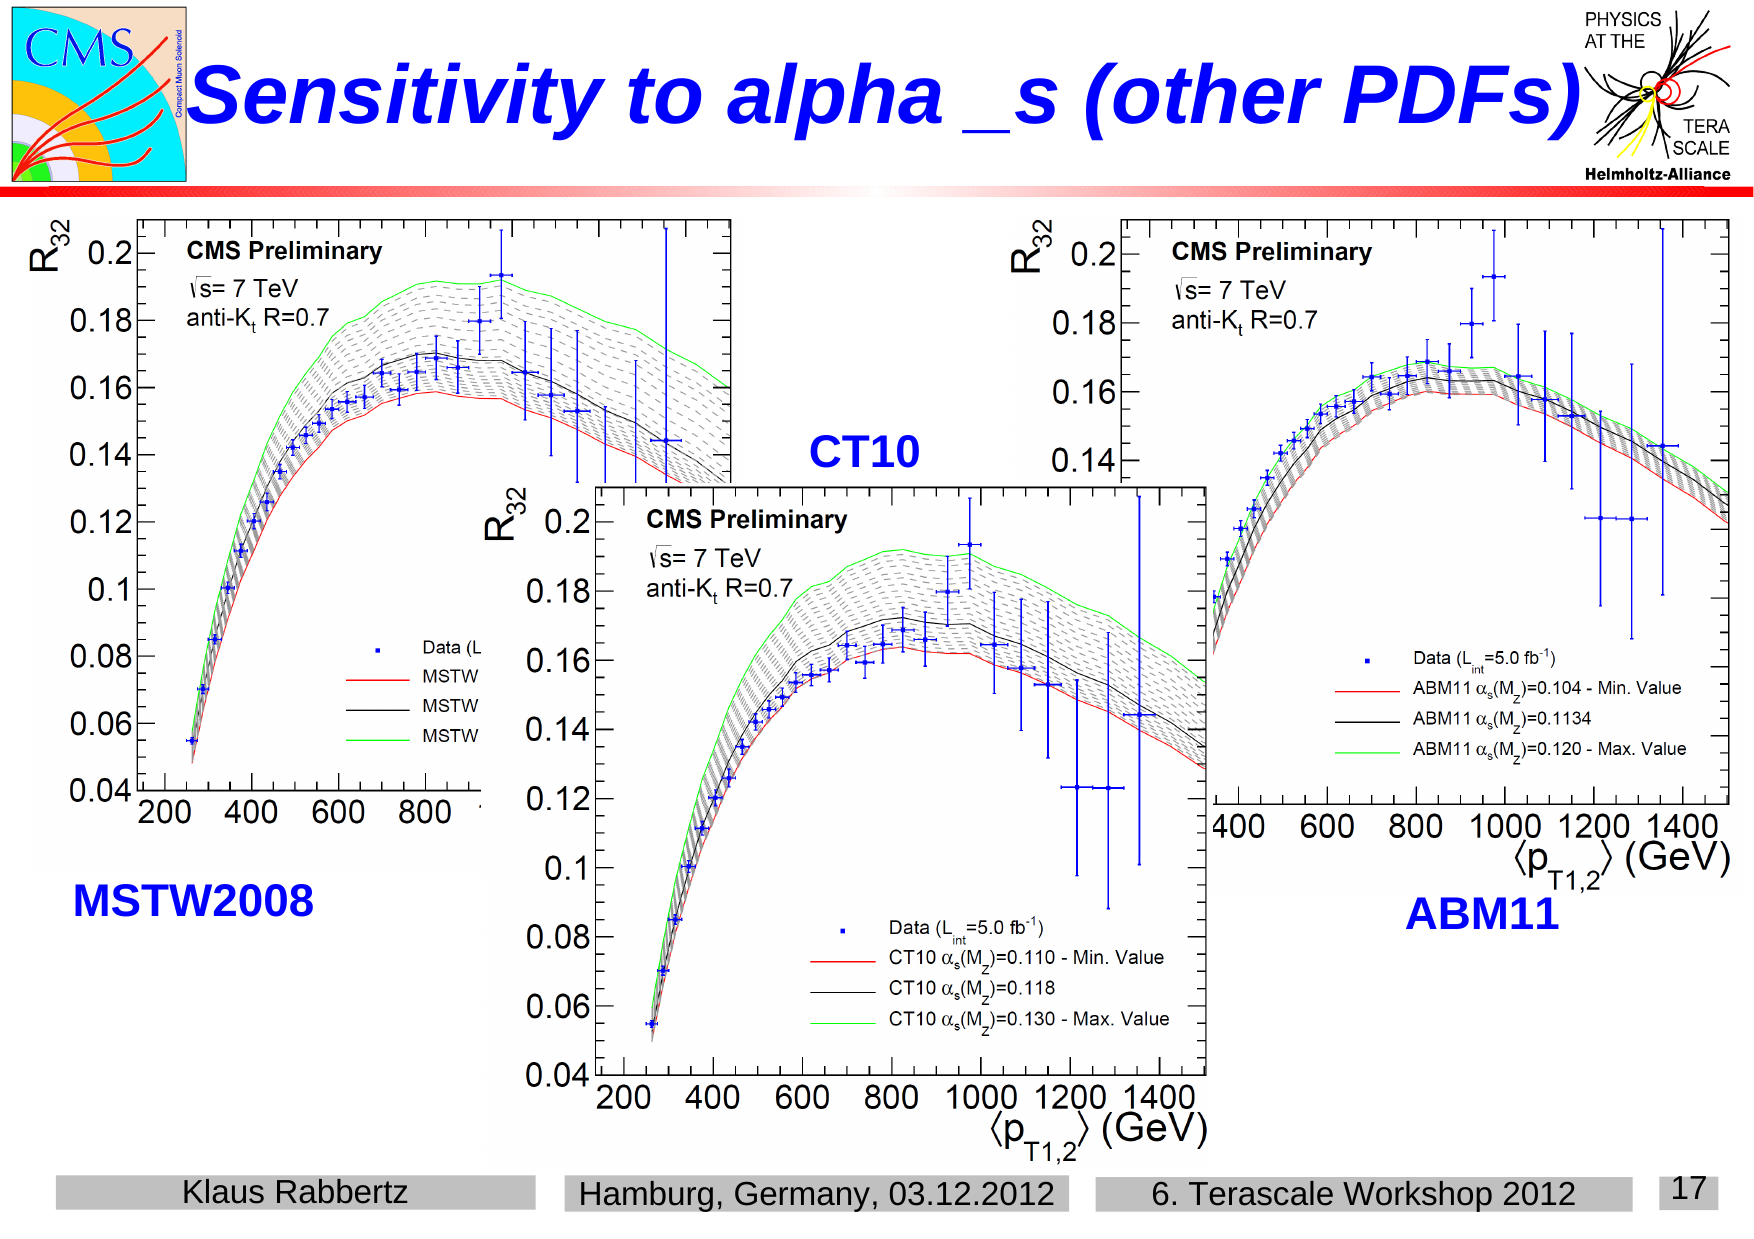

# Sensitivity to alpha _s (other PDFs)
CT10
MSTW2008
ABM11